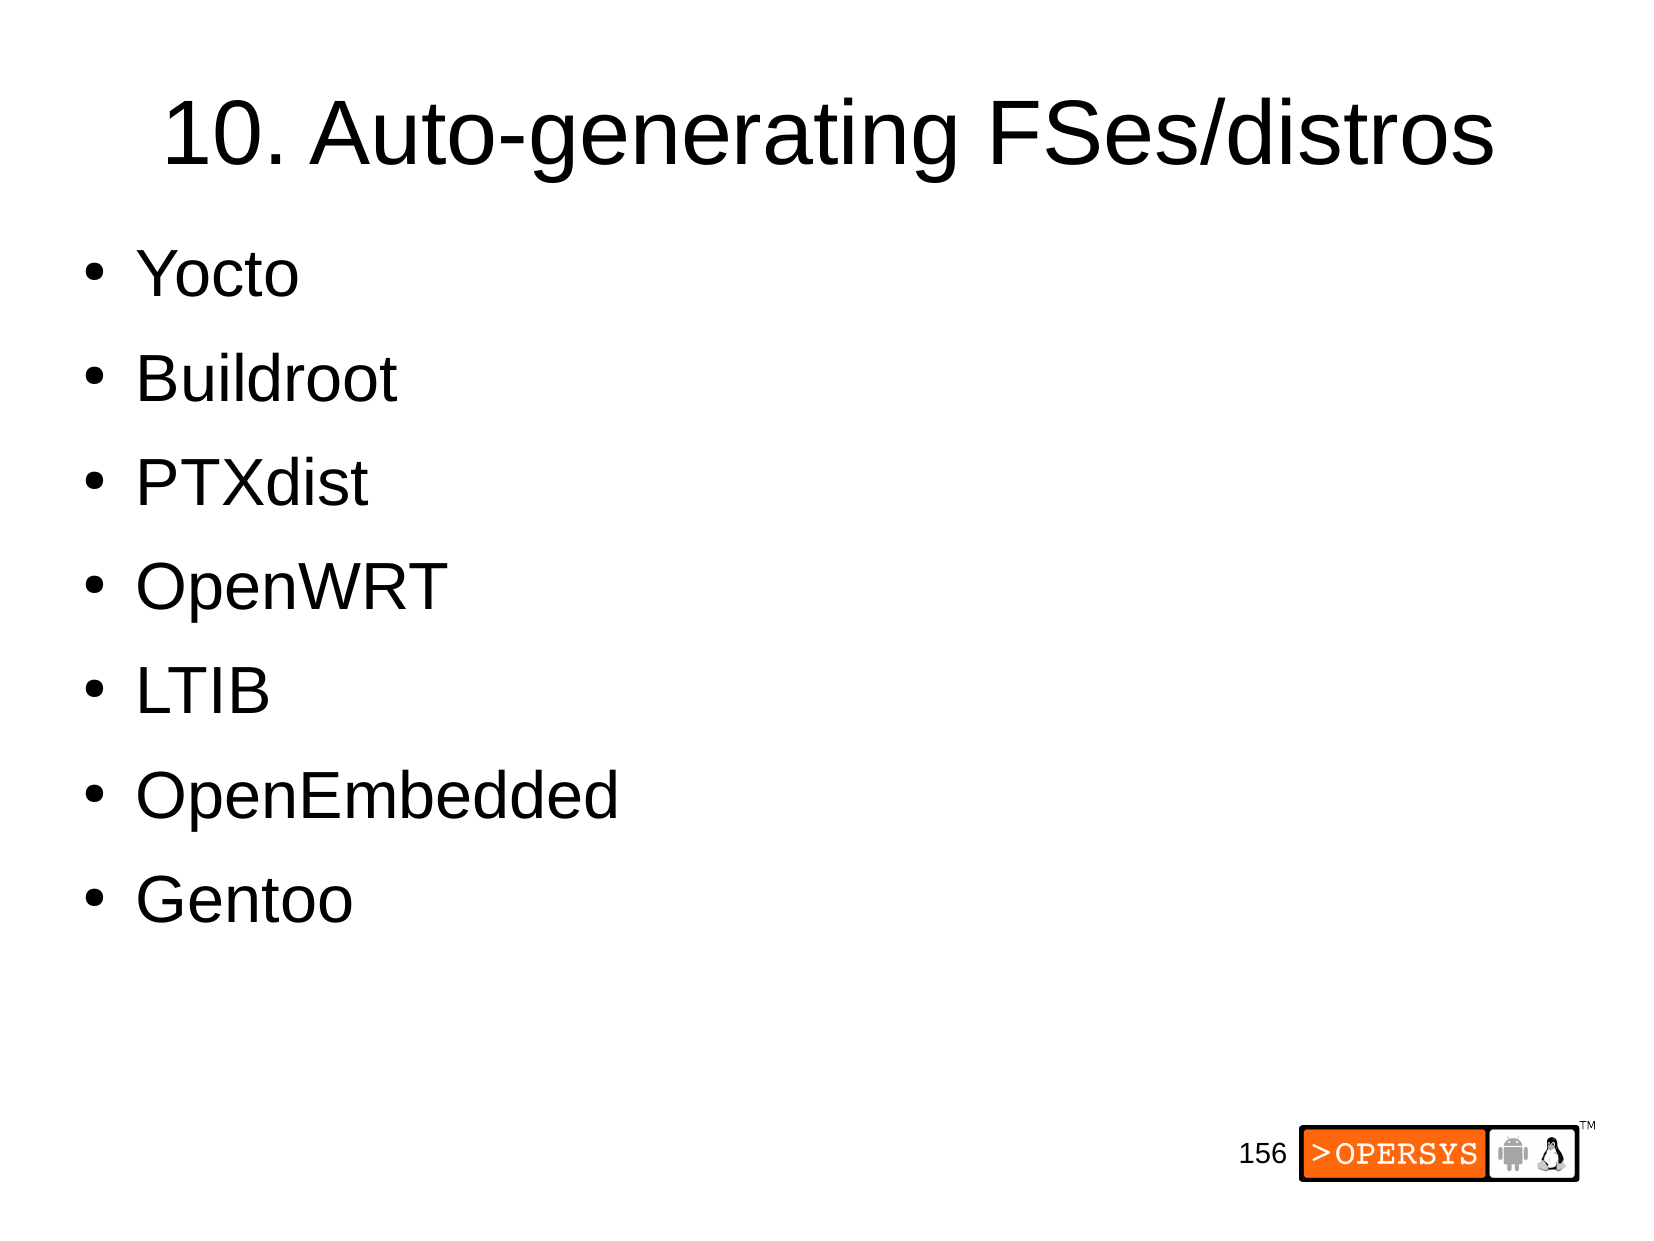

# 10. Auto-generating FSes/distros
Yocto
Buildroot
PTXdist
OpenWRT
LTIB
OpenEmbedded
Gentoo